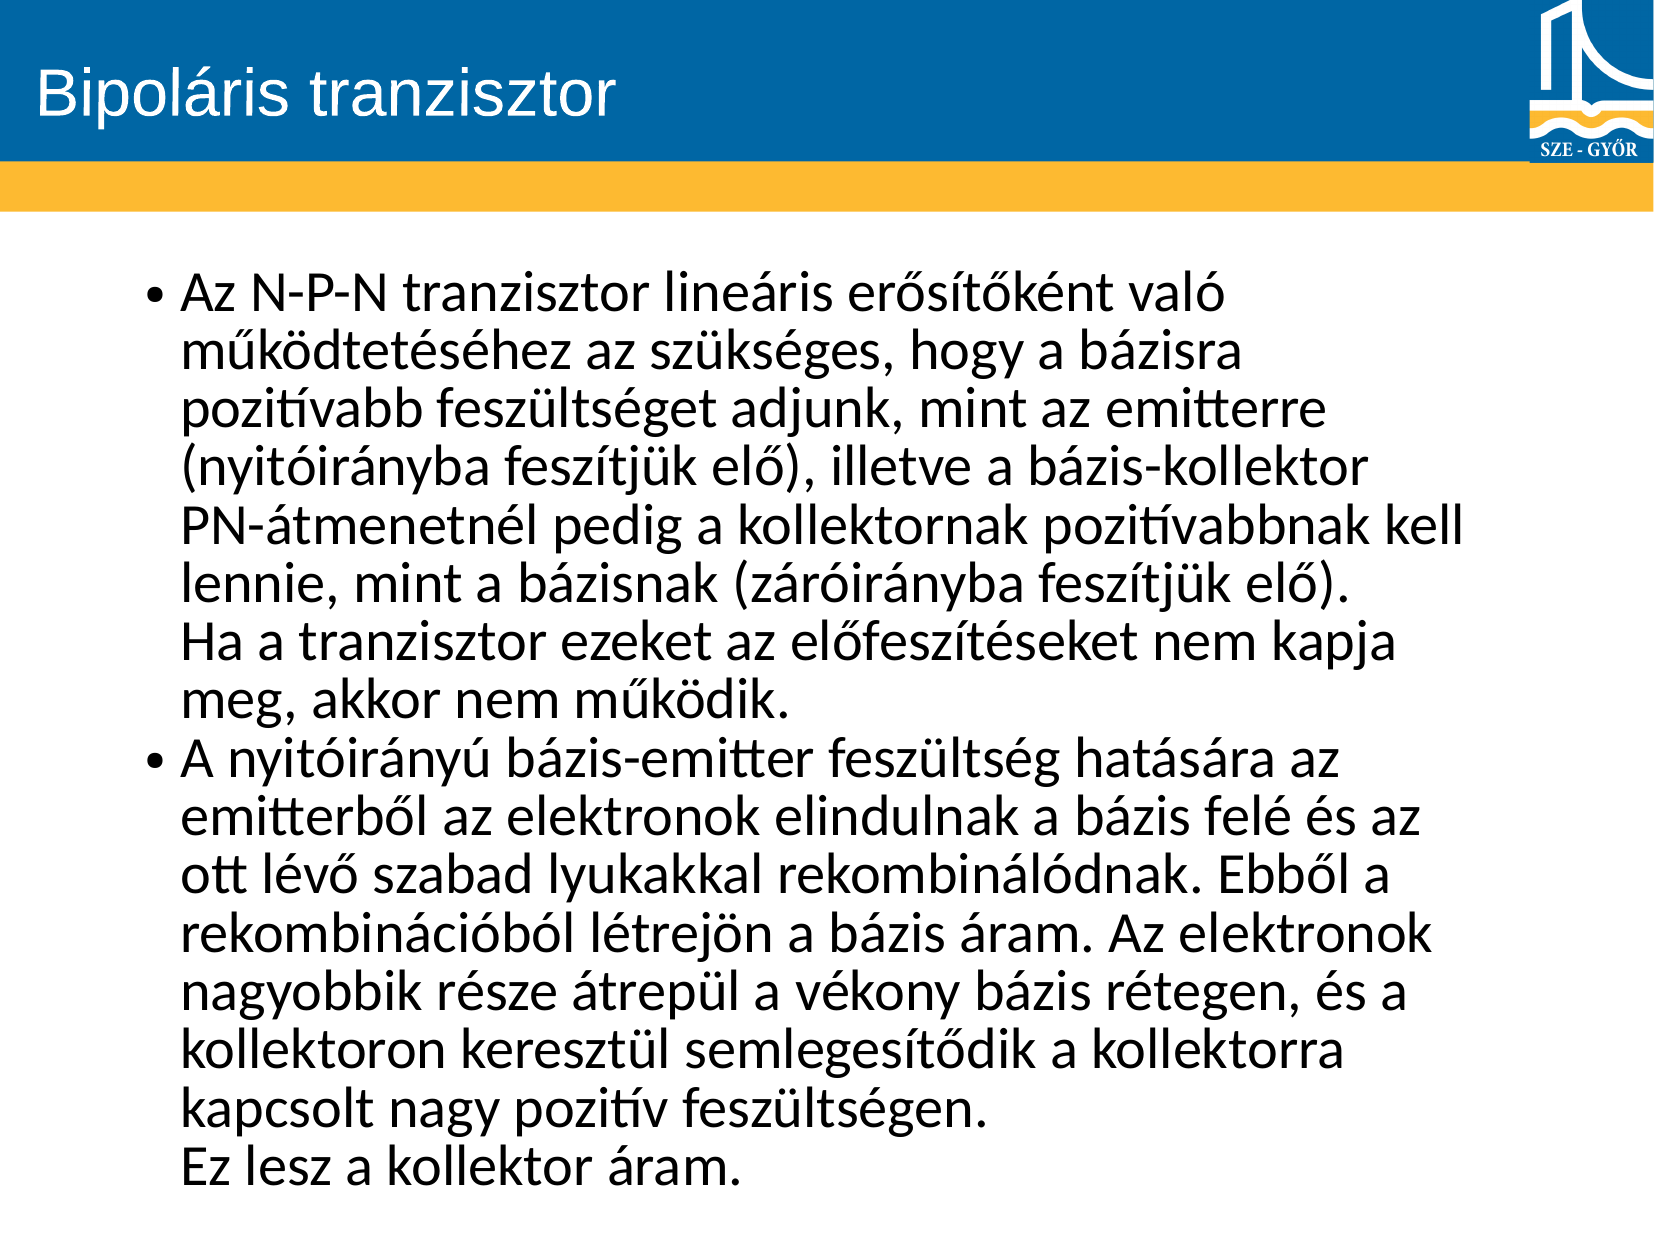

Bipoláris tranzisztor
Az N-P-N tranzisztor lineáris erősítőként való működtetéséhez az szükséges, hogy a bázisra pozitívabb feszültséget adjunk, mint az emitterre (nyitóirányba feszítjük elő), illetve a bázis-kollektor
PN-átmenetnél pedig a kollektornak pozitívabbnak kell lennie, mint a bázisnak (záróirányba feszítjük elő).
Ha a tranzisztor ezeket az előfeszítéseket nem kapja meg, akkor nem működik.
A nyitóirányú bázis-emitter feszültség hatására az emitterből az elektronok elindulnak a bázis felé és az ott lévő szabad lyukakkal rekombinálódnak. Ebből a rekombinációból létrejön a bázis áram. Az elektronok nagyobbik része átrepül a vékony bázis rétegen, és a kollektoron keresztül semlegesítődik a kollektorra kapcsolt nagy pozitív feszültségen.
Ez lesz a kollektor áram.